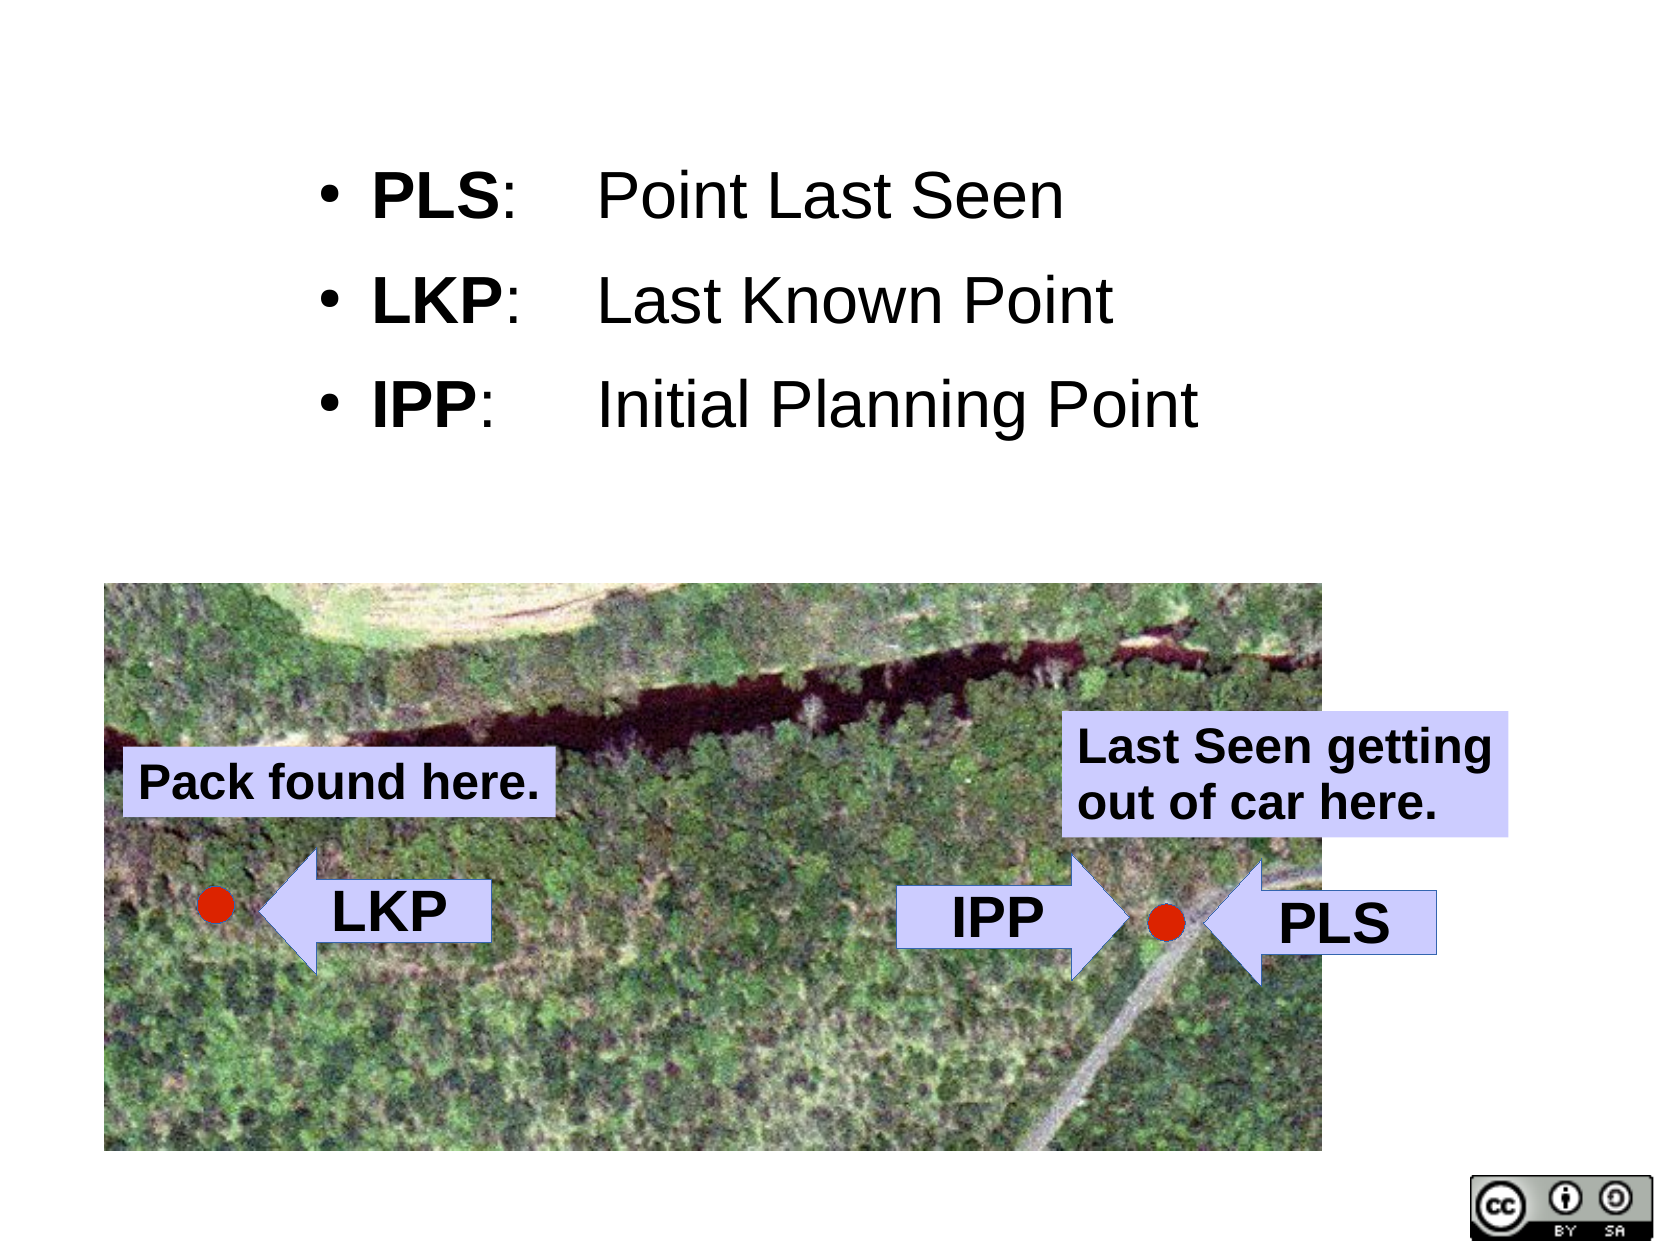

# PLS: 	Point Last Seen
LKP:	Last Known Point
IPP:		Initial Planning Point
Last Seen getting
out of car here.
Pack found here.
LKP
IPP
PLS